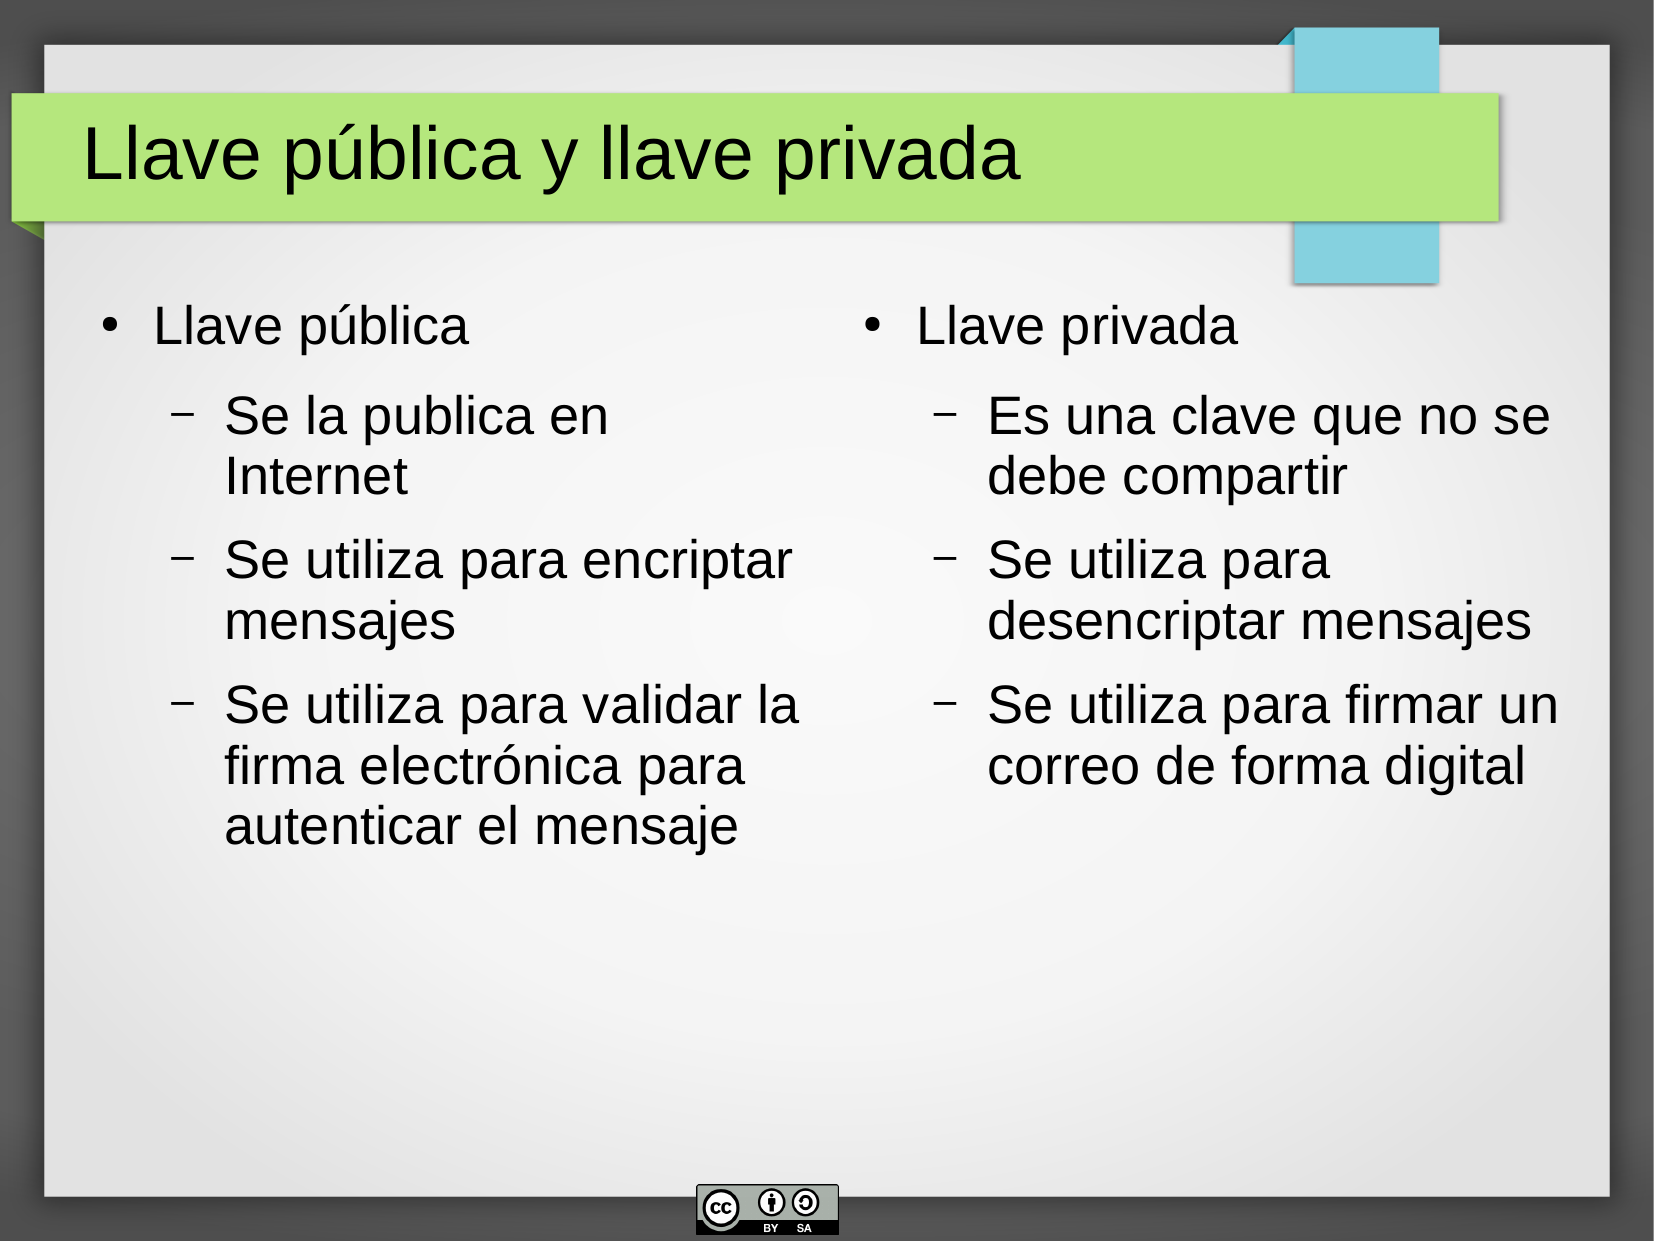

# Llave pública y llave privada
Llave pública
Se la publica en Internet
Se utiliza para encriptar mensajes
Se utiliza para validar la firma electrónica para autenticar el mensaje
Llave privada
Es una clave que no se debe compartir
Se utiliza para desencriptar mensajes
Se utiliza para firmar un correo de forma digital